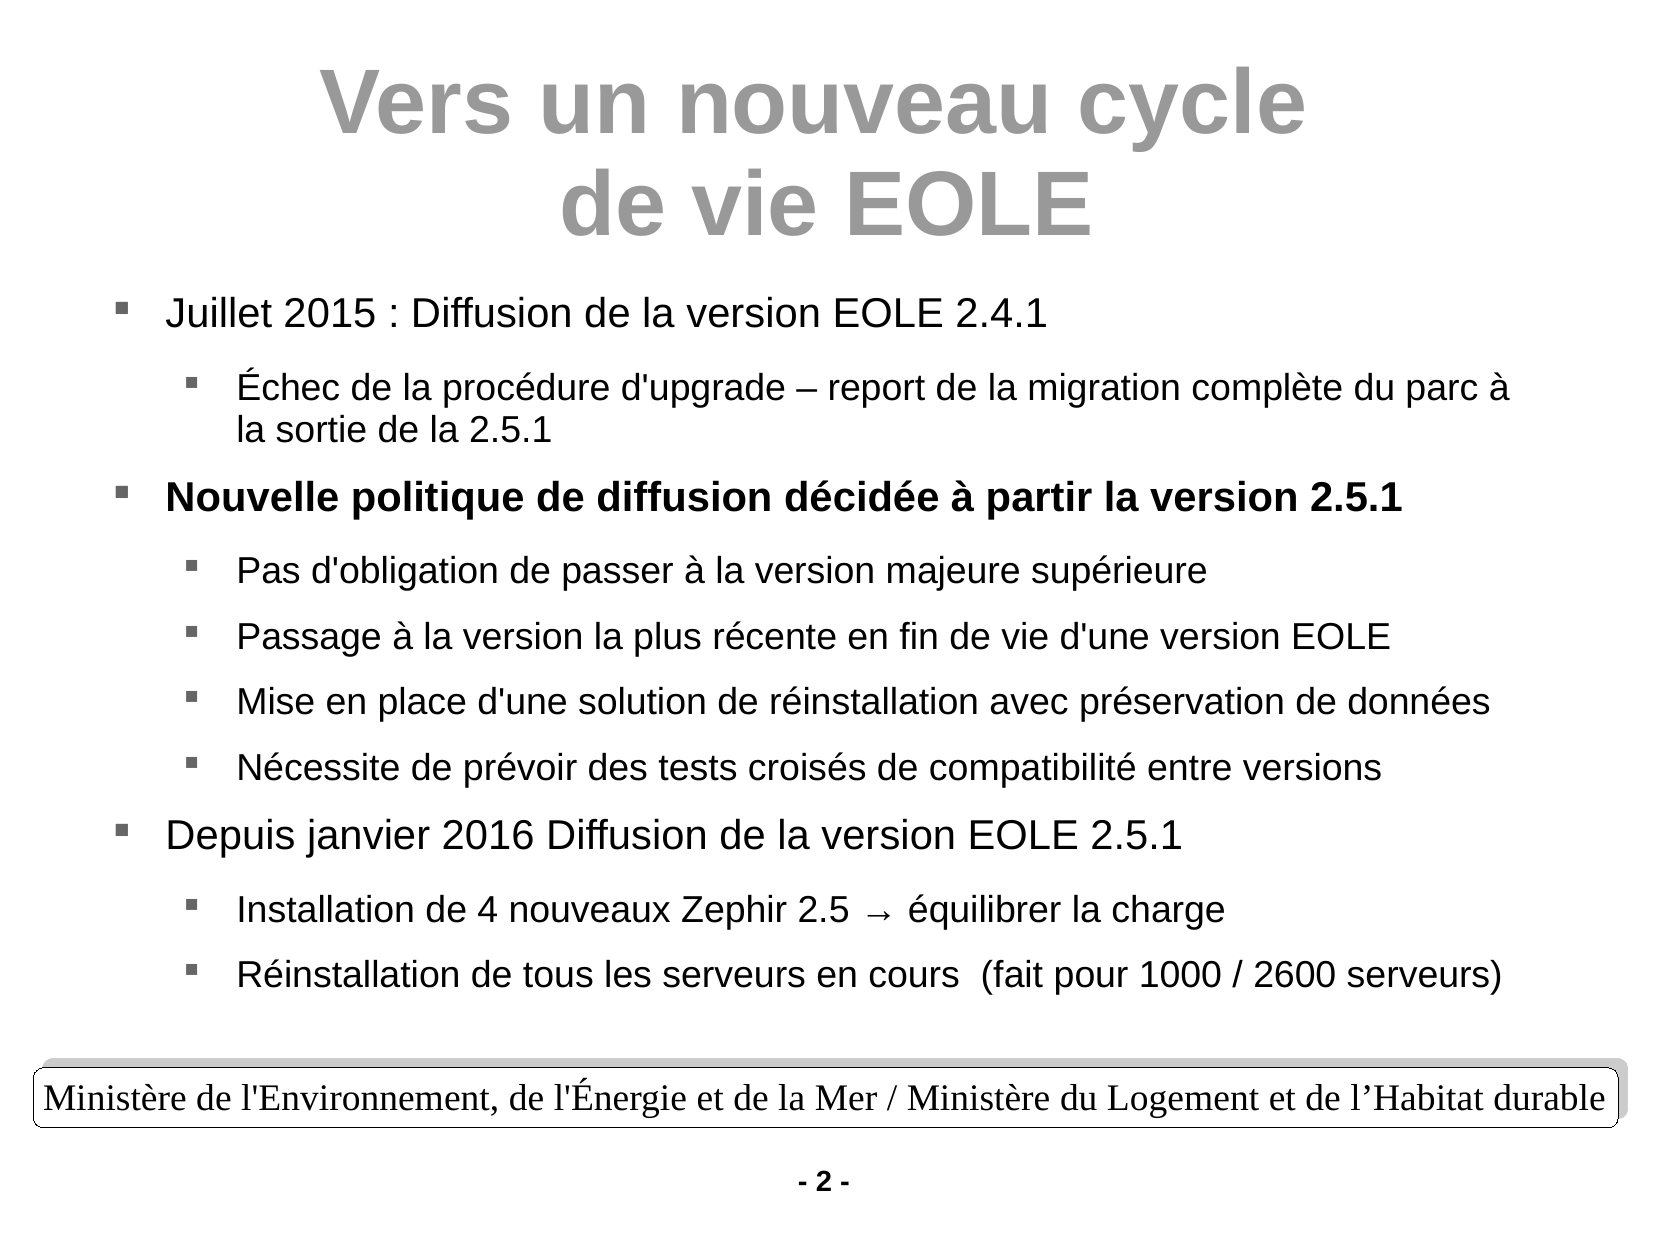

# Vers un nouveau cycle de vie EOLE
Juillet 2015 : Diffusion de la version EOLE 2.4.1
Échec de la procédure d'upgrade – report de la migration complète du parc à la sortie de la 2.5.1
Nouvelle politique de diffusion décidée à partir la version 2.5.1
Pas d'obligation de passer à la version majeure supérieure
Passage à la version la plus récente en fin de vie d'une version EOLE
Mise en place d'une solution de réinstallation avec préservation de données
Nécessite de prévoir des tests croisés de compatibilité entre versions
Depuis janvier 2016 Diffusion de la version EOLE 2.5.1
Installation de 4 nouveaux Zephir 2.5 → équilibrer la charge
Réinstallation de tous les serveurs en cours (fait pour 1000 / 2600 serveurs)